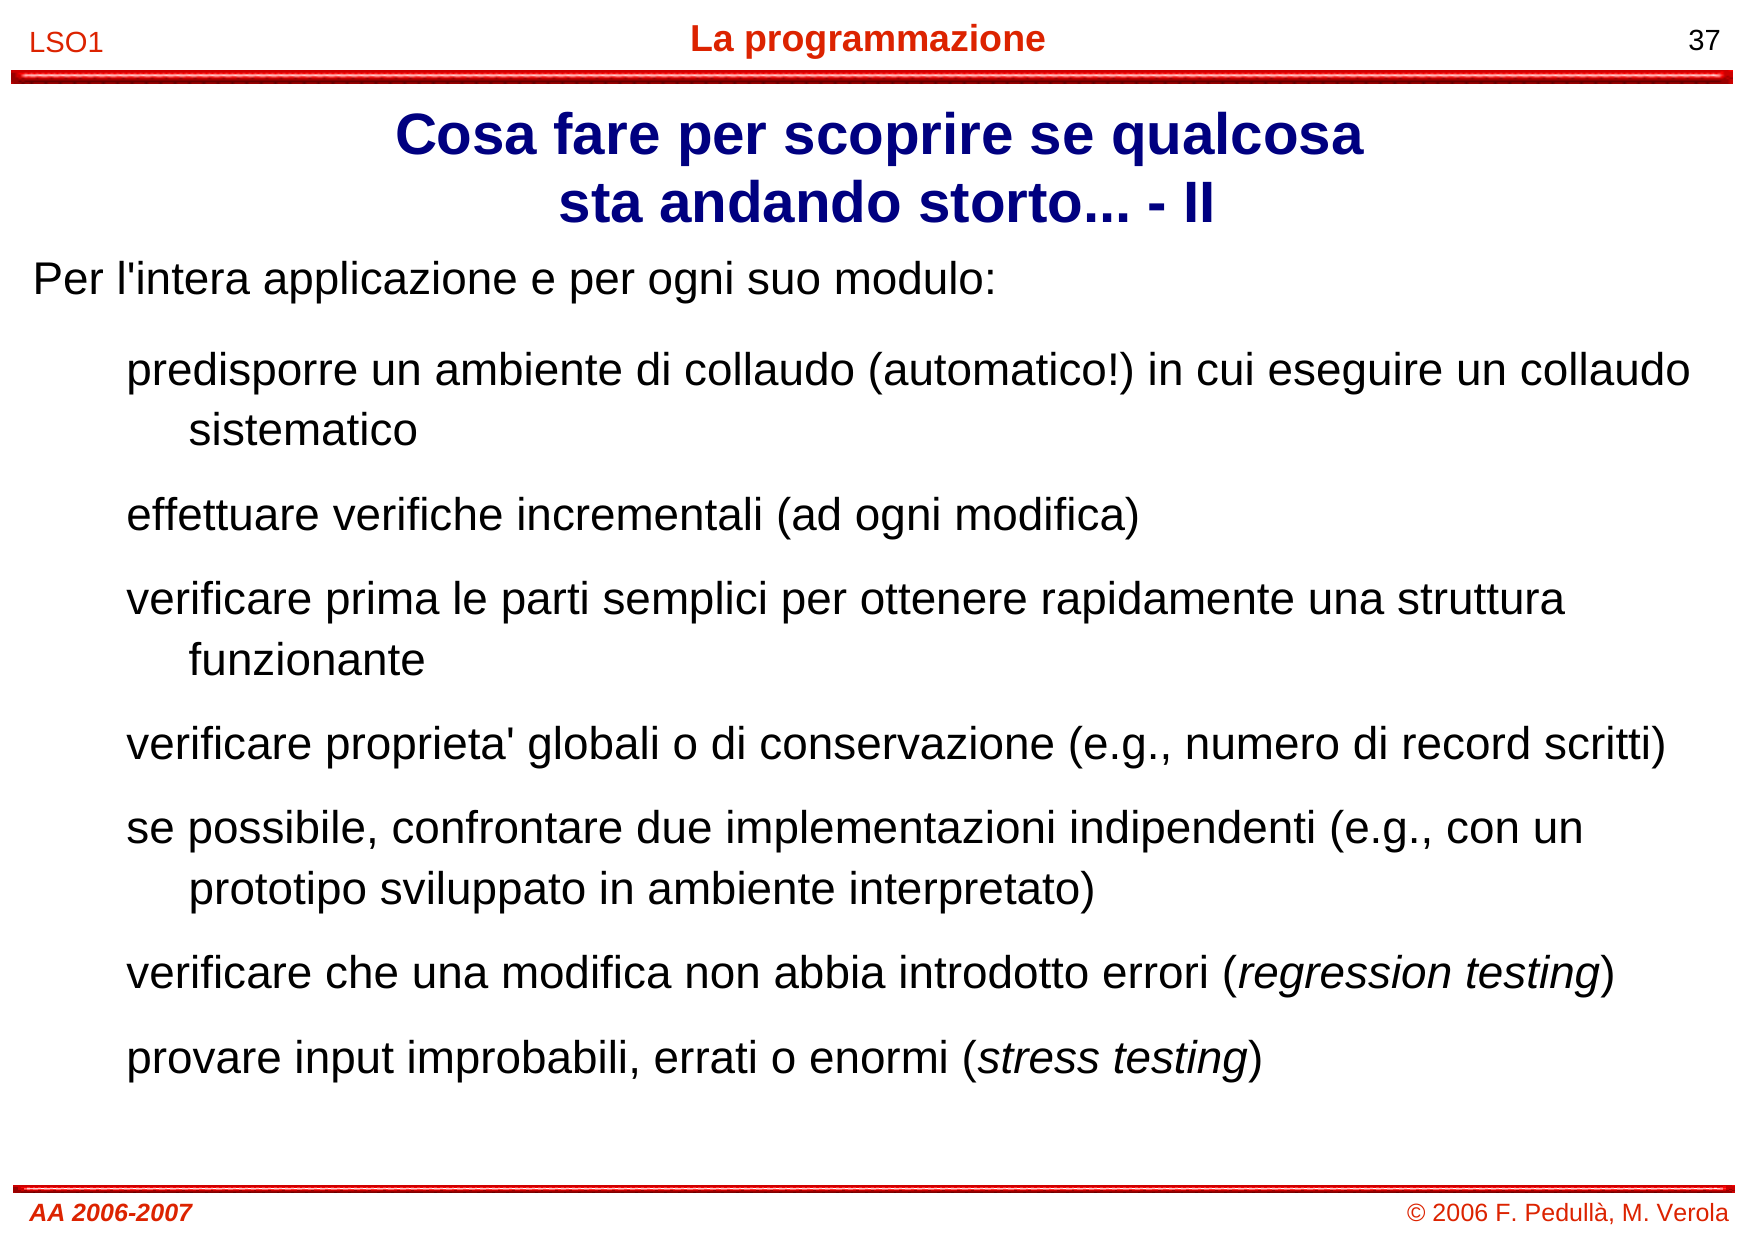

Cosa fare per scoprire se qualcosa
sta andando storto... - II
# Per l'intera applicazione e per ogni suo modulo:
predisporre un ambiente di collaudo (automatico!) in cui eseguire un collaudo sistematico
effettuare verifiche incrementali (ad ogni modifica)
verificare prima le parti semplici per ottenere rapidamente una struttura funzionante
verificare proprieta' globali o di conservazione (e.g., numero di record scritti)
se possibile, confrontare due implementazioni indipendenti (e.g., con un prototipo sviluppato in ambiente interpretato)
verificare che una modifica non abbia introdotto errori (regression testing)
provare input improbabili, errati o enormi (stress testing)